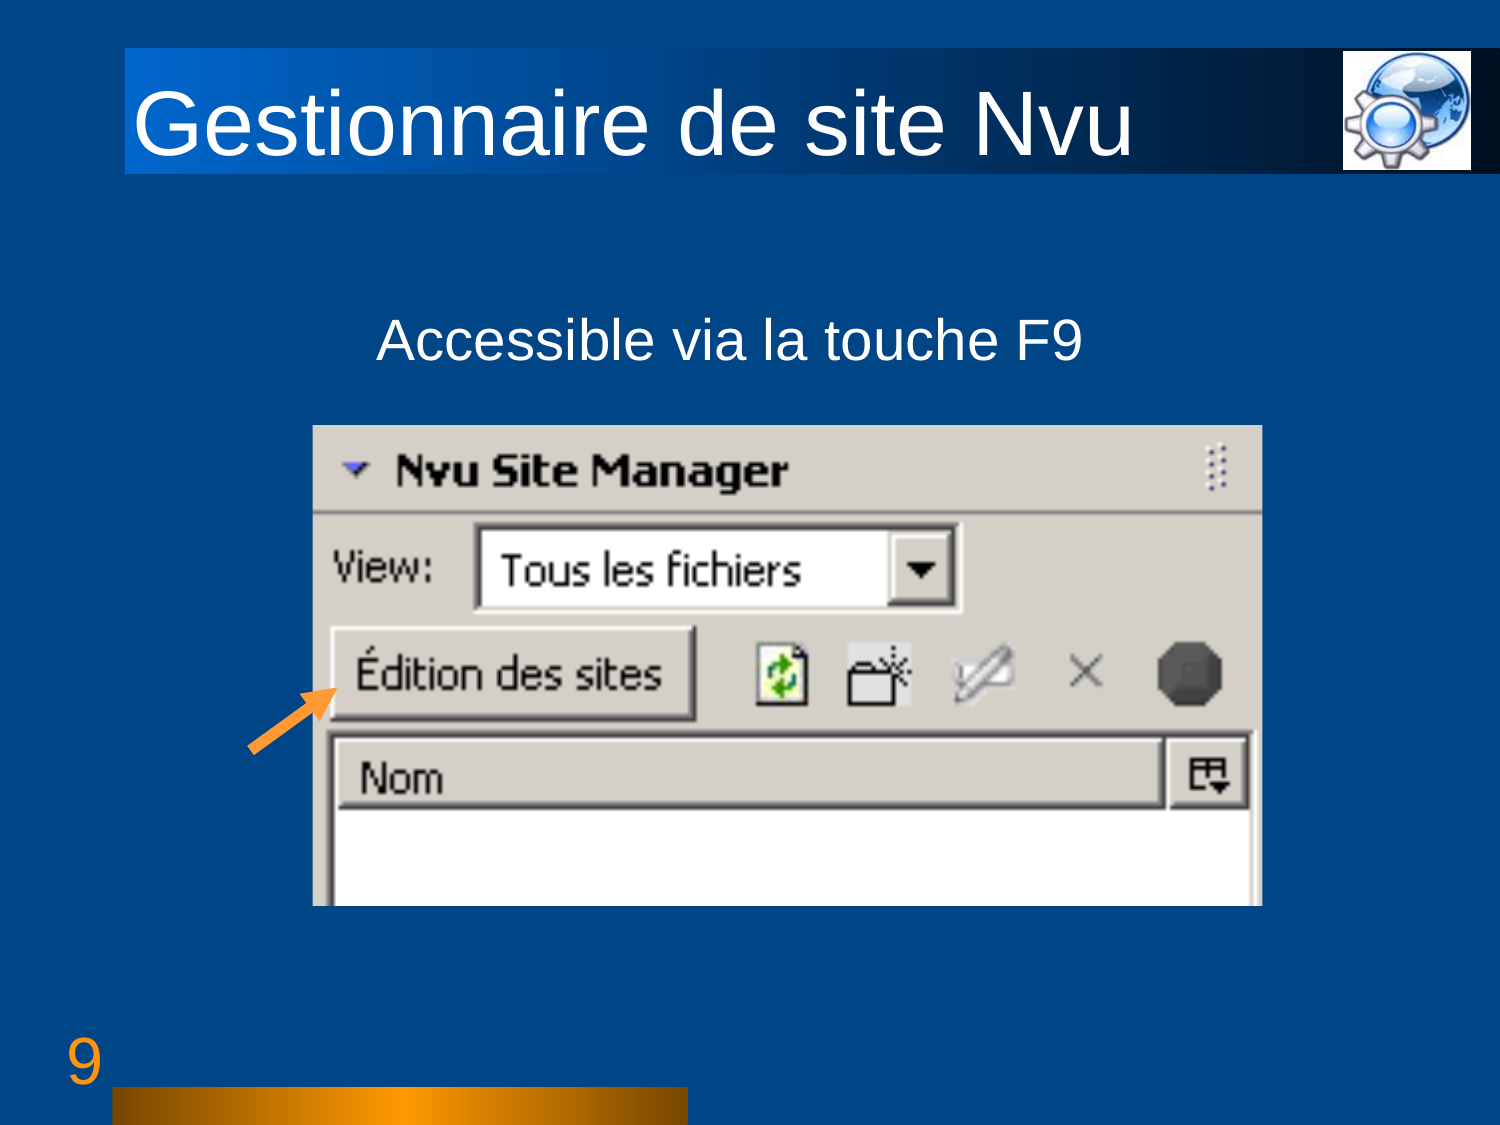

# Gestionnaire de site Nvu
Accessible via la touche F9